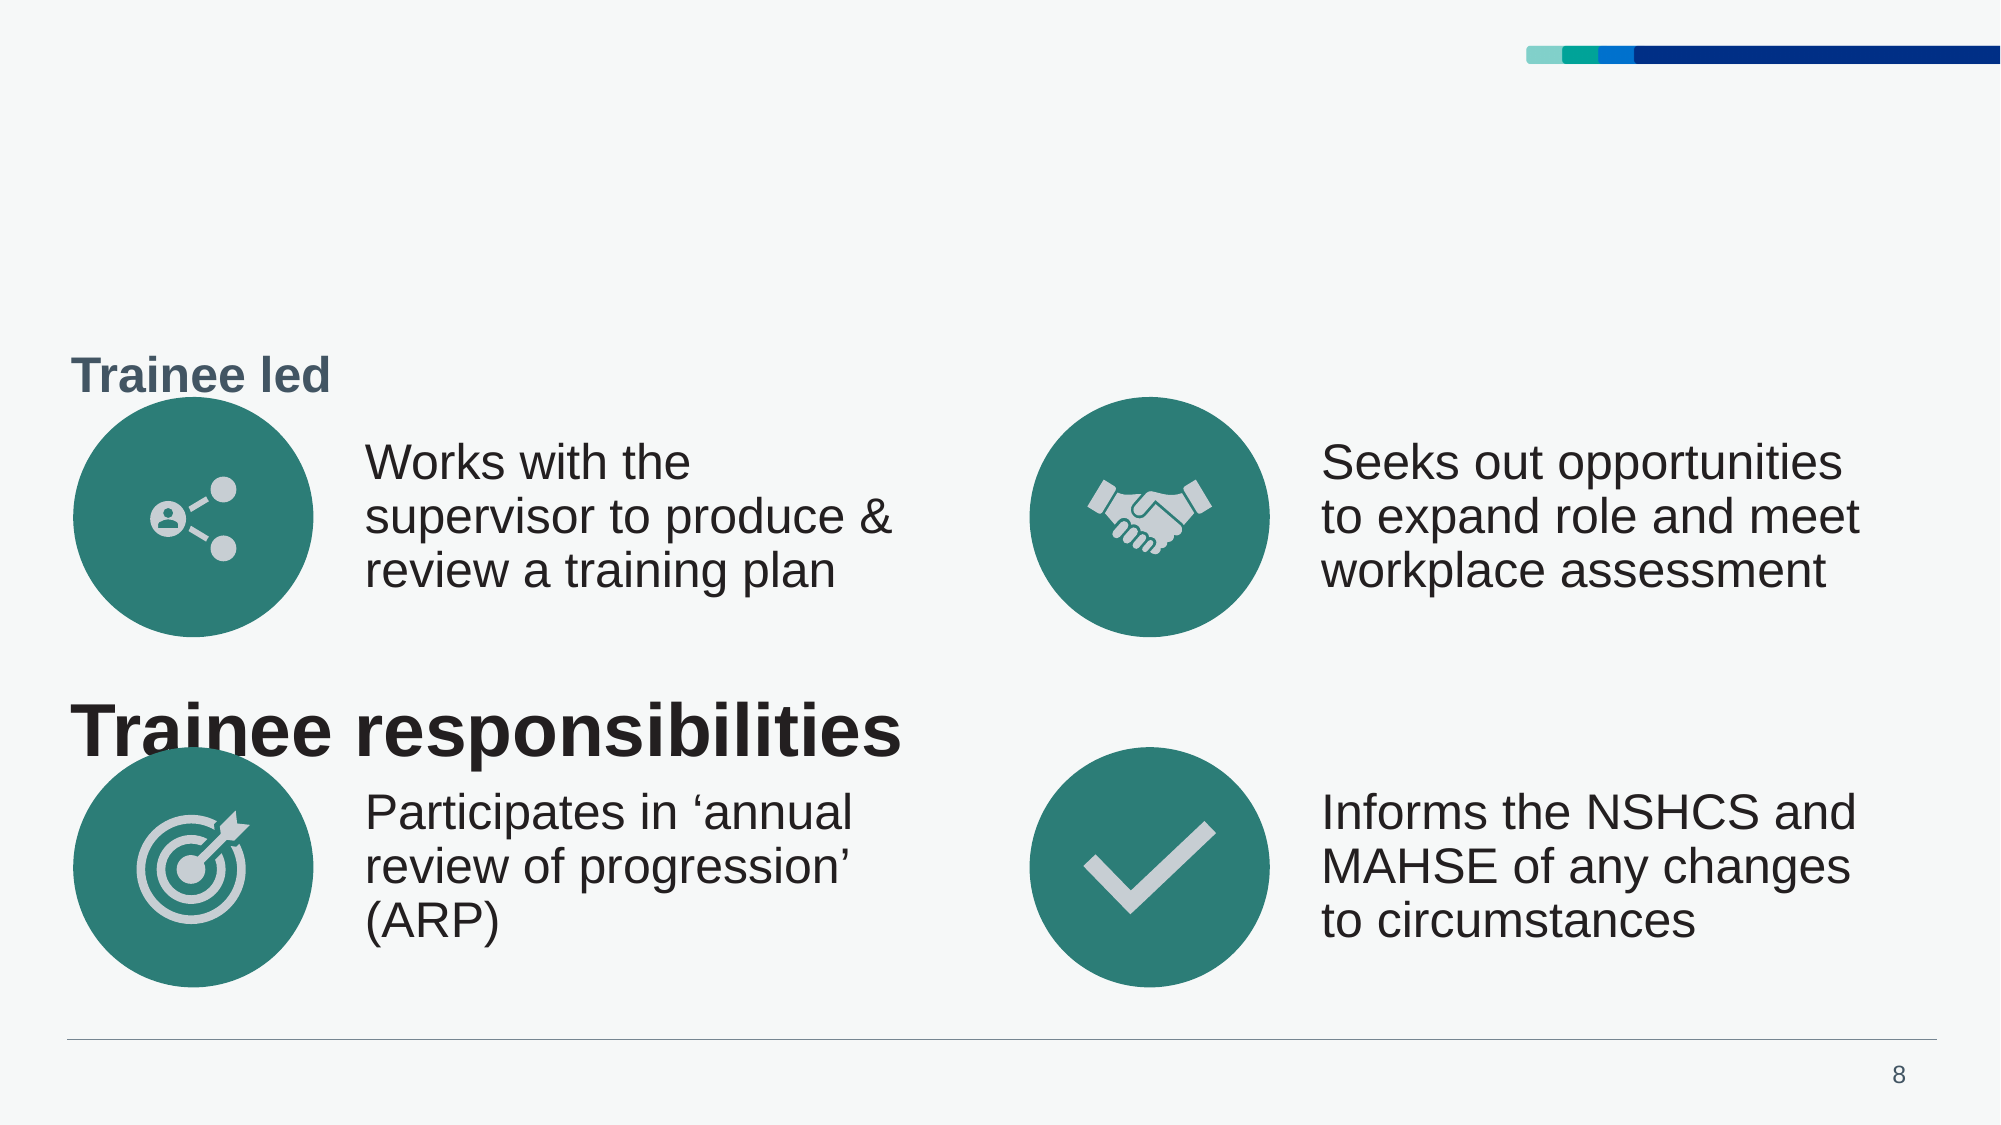

# Trainee led
Works with the supervisor to produce & review a training plan
Seeks out opportunities to expand role and meet workplace assessment
Participates in ‘annual review of progression’ (ARP)
Informs the NSHCS and MAHSE of any changes to circumstances
Trainee responsibilities